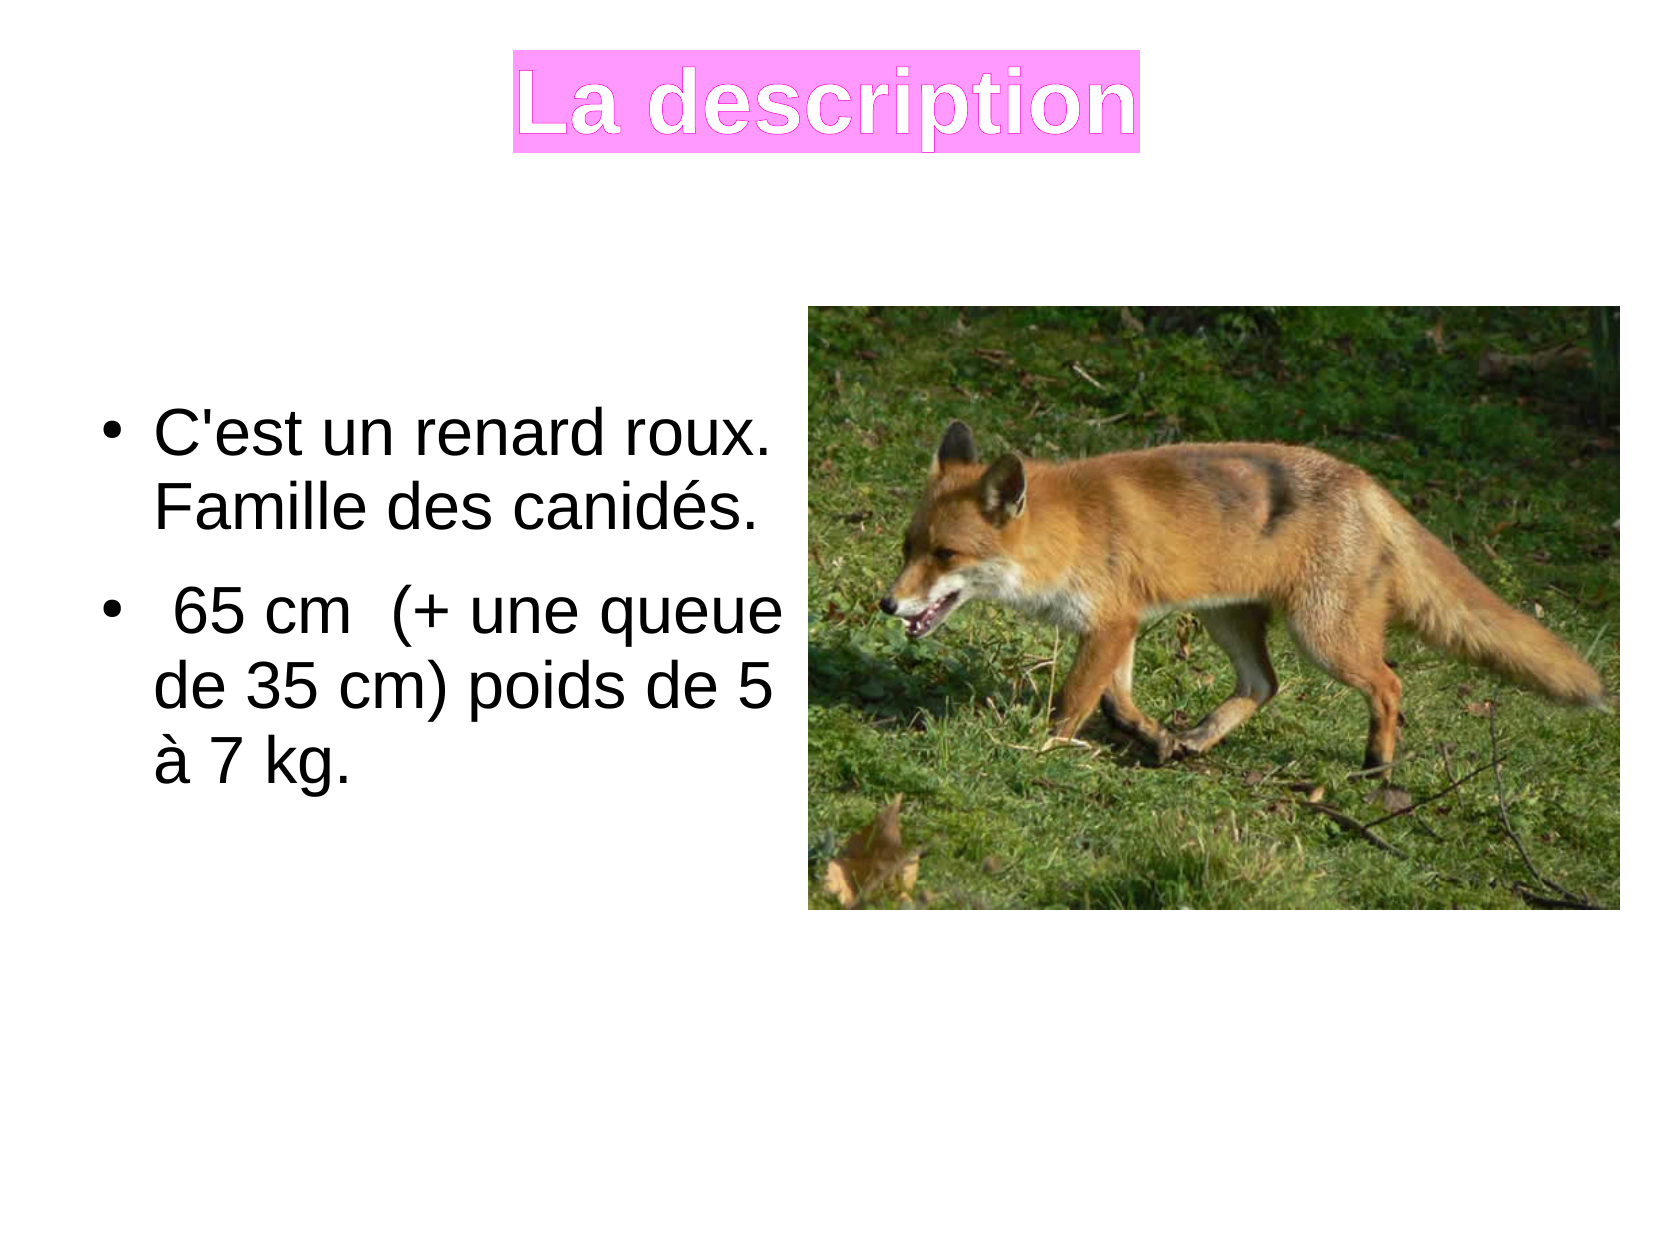

# La description
C'est un renard roux. Famille des canidés.
 65 cm (+ une queue de 35 cm) poids de 5 à 7 kg.